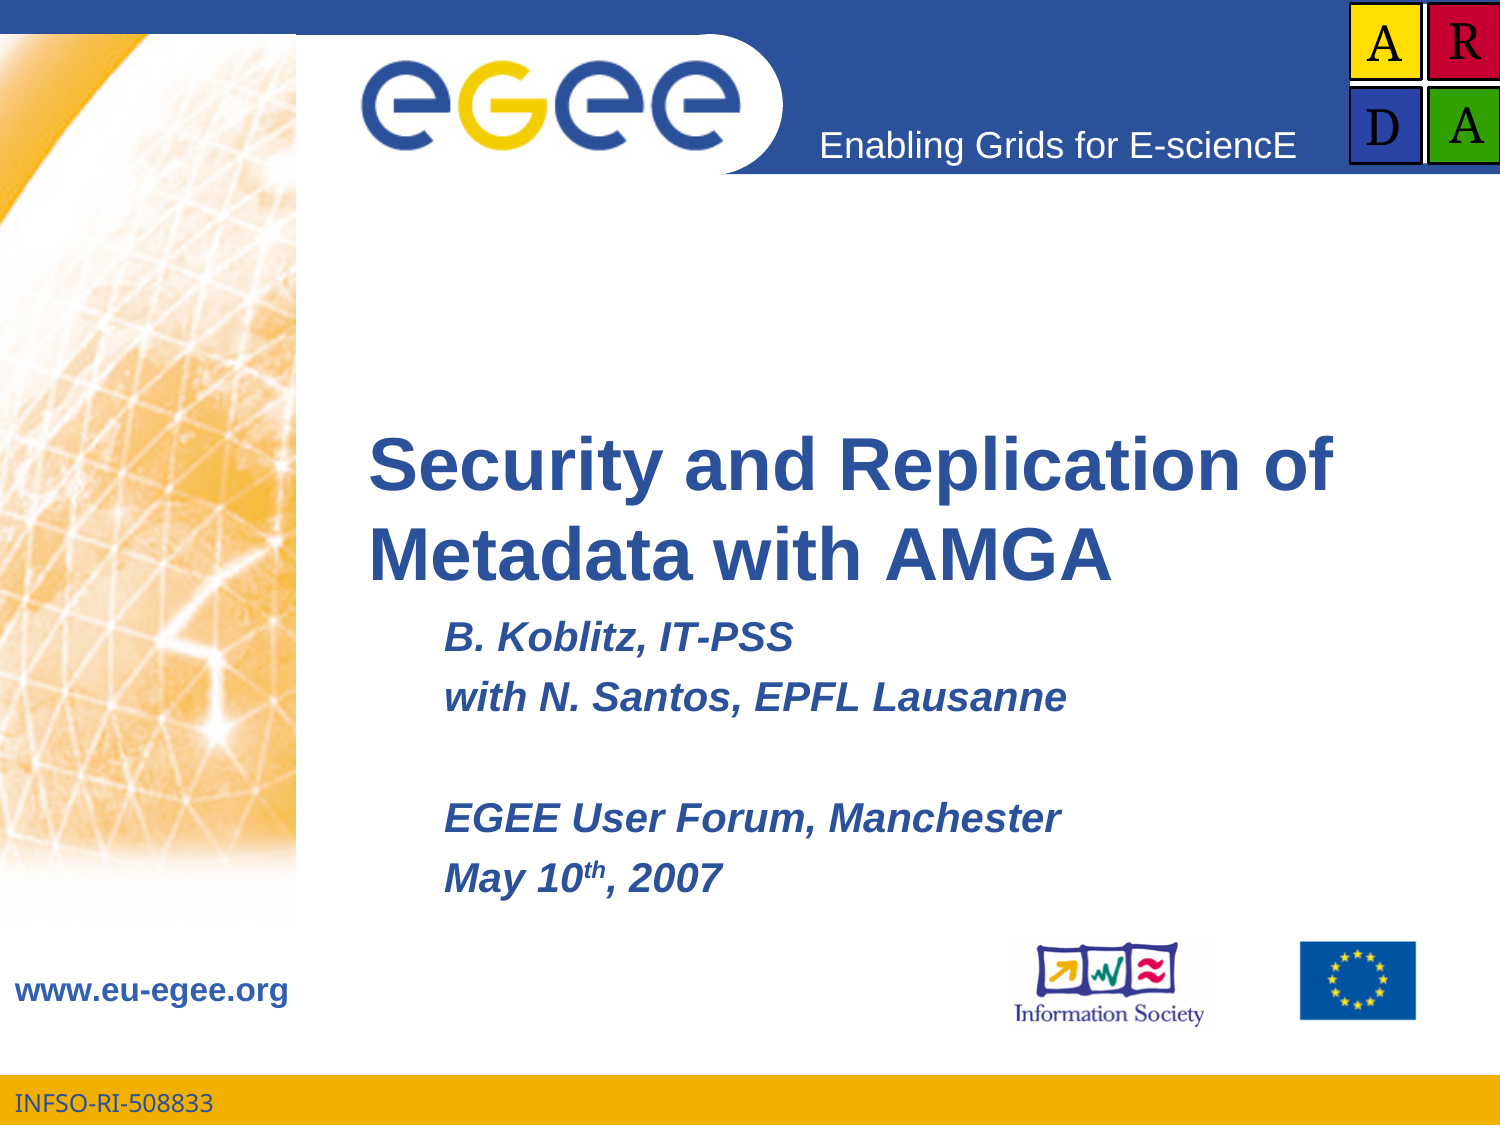

A
R
A
D
# Security and Replication of Metadata with AMGA
B. Koblitz, IT-PSS
with N. Santos, EPFL Lausanne
EGEE User Forum, Manchester
May 10th, 2007